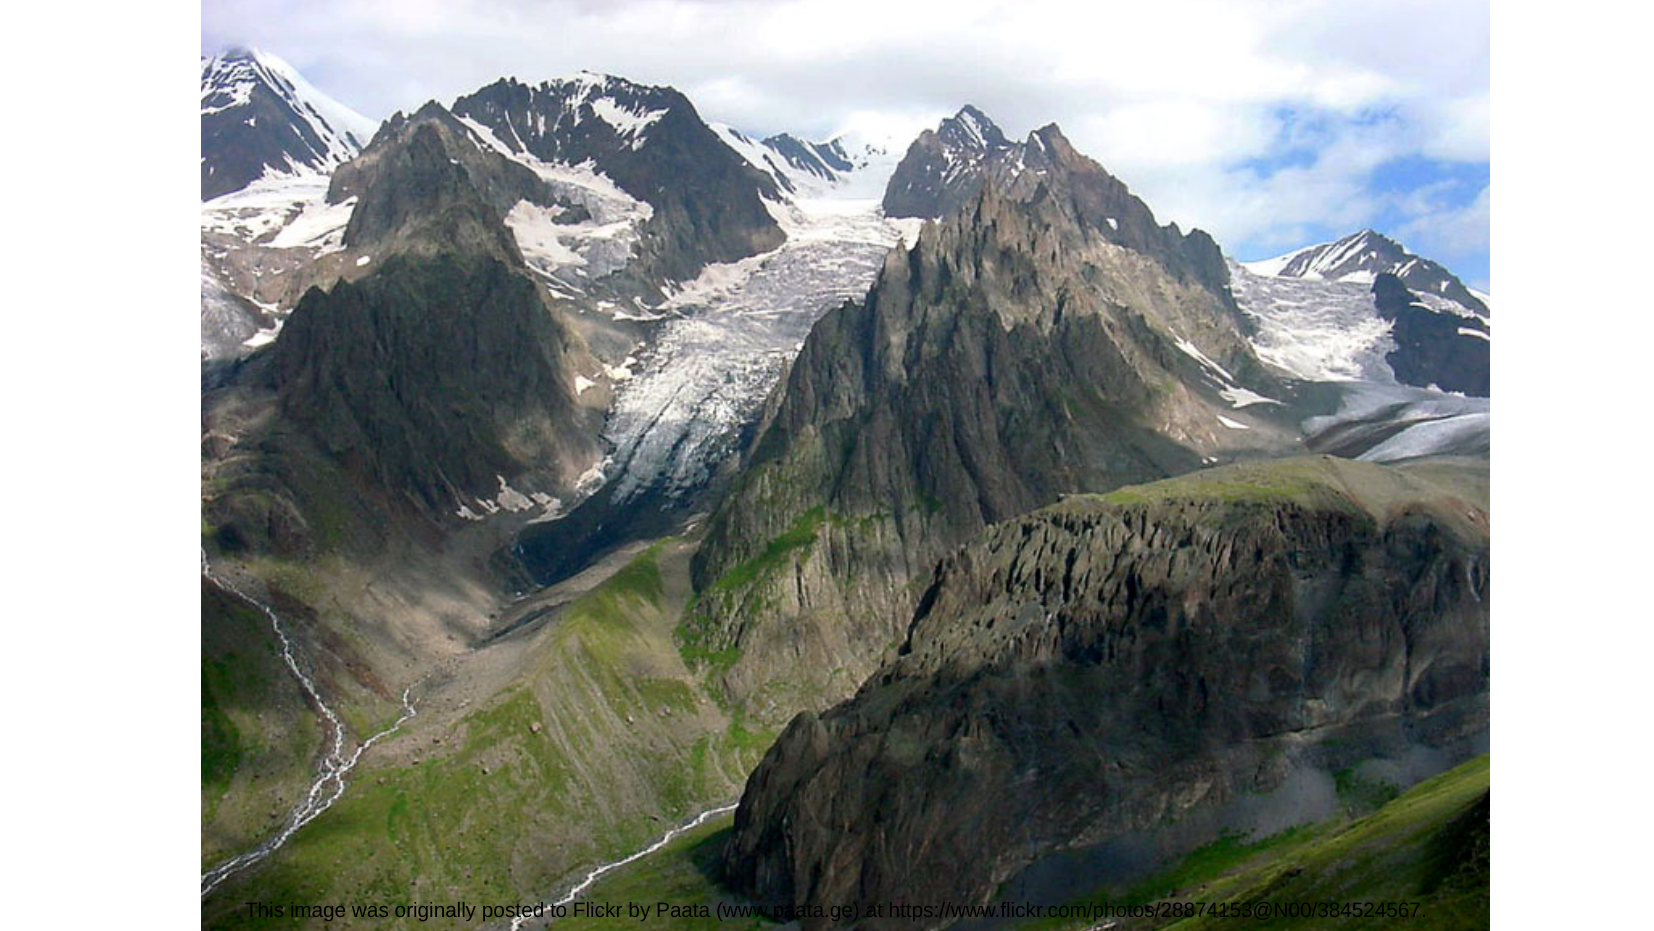

This image was originally posted to Flickr by Paata (www.paata.ge) at https://www.flickr.com/photos/28874153@N00/384524567.